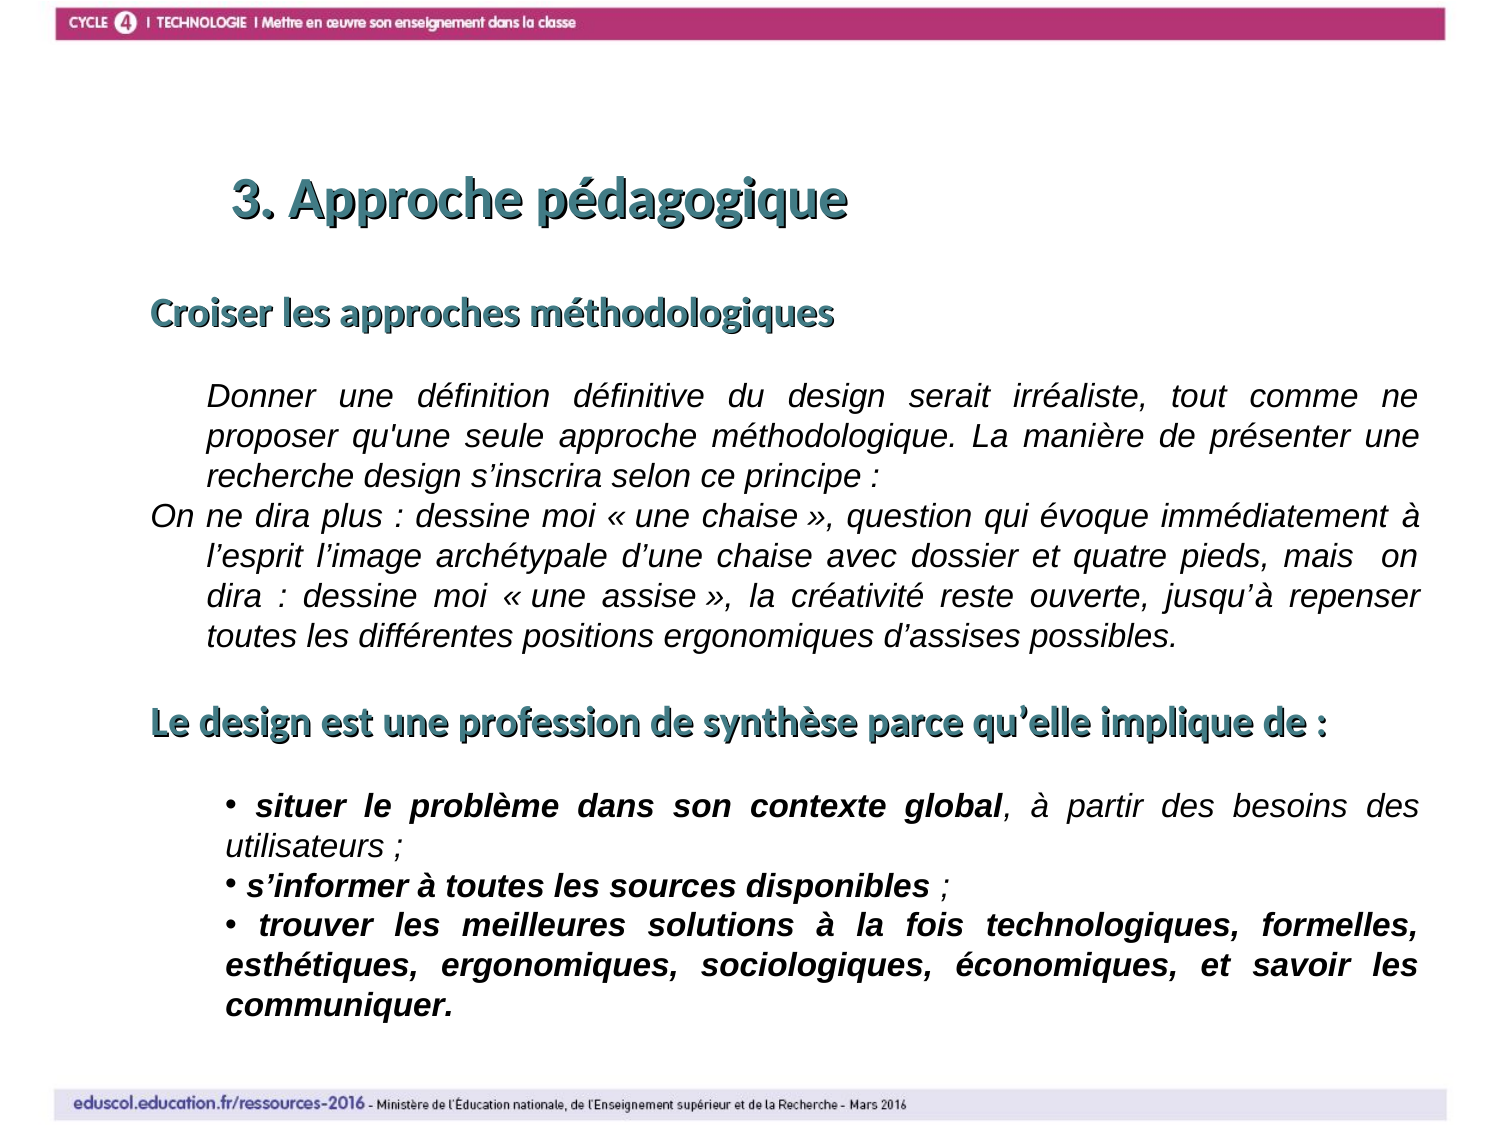

# 3. Approche pédagogique
Croiser les approches méthodologiques
Donner une définition définitive du design serait irréaliste, tout comme ne proposer qu'une seule approche méthodologique. La manière de présenter une recherche design s’inscrira selon ce principe :
On ne dira plus : dessine moi « une chaise », question qui évoque immédiatement à l’esprit l’image archétypale d’une chaise avec dossier et quatre pieds, mais on dira : dessine moi « une assise », la créativité reste ouverte, jusqu’à repenser toutes les différentes positions ergonomiques d’assises possibles.
Le design est une profession de synthèse parce qu’elle implique de :
 situer le problème dans son contexte global, à partir des besoins des utilisateurs ;
 s’informer à toutes les sources disponibles ;
 trouver les meilleures solutions à la fois technologiques, formelles, esthétiques, ergonomiques, sociologiques, économiques, et savoir les communiquer.